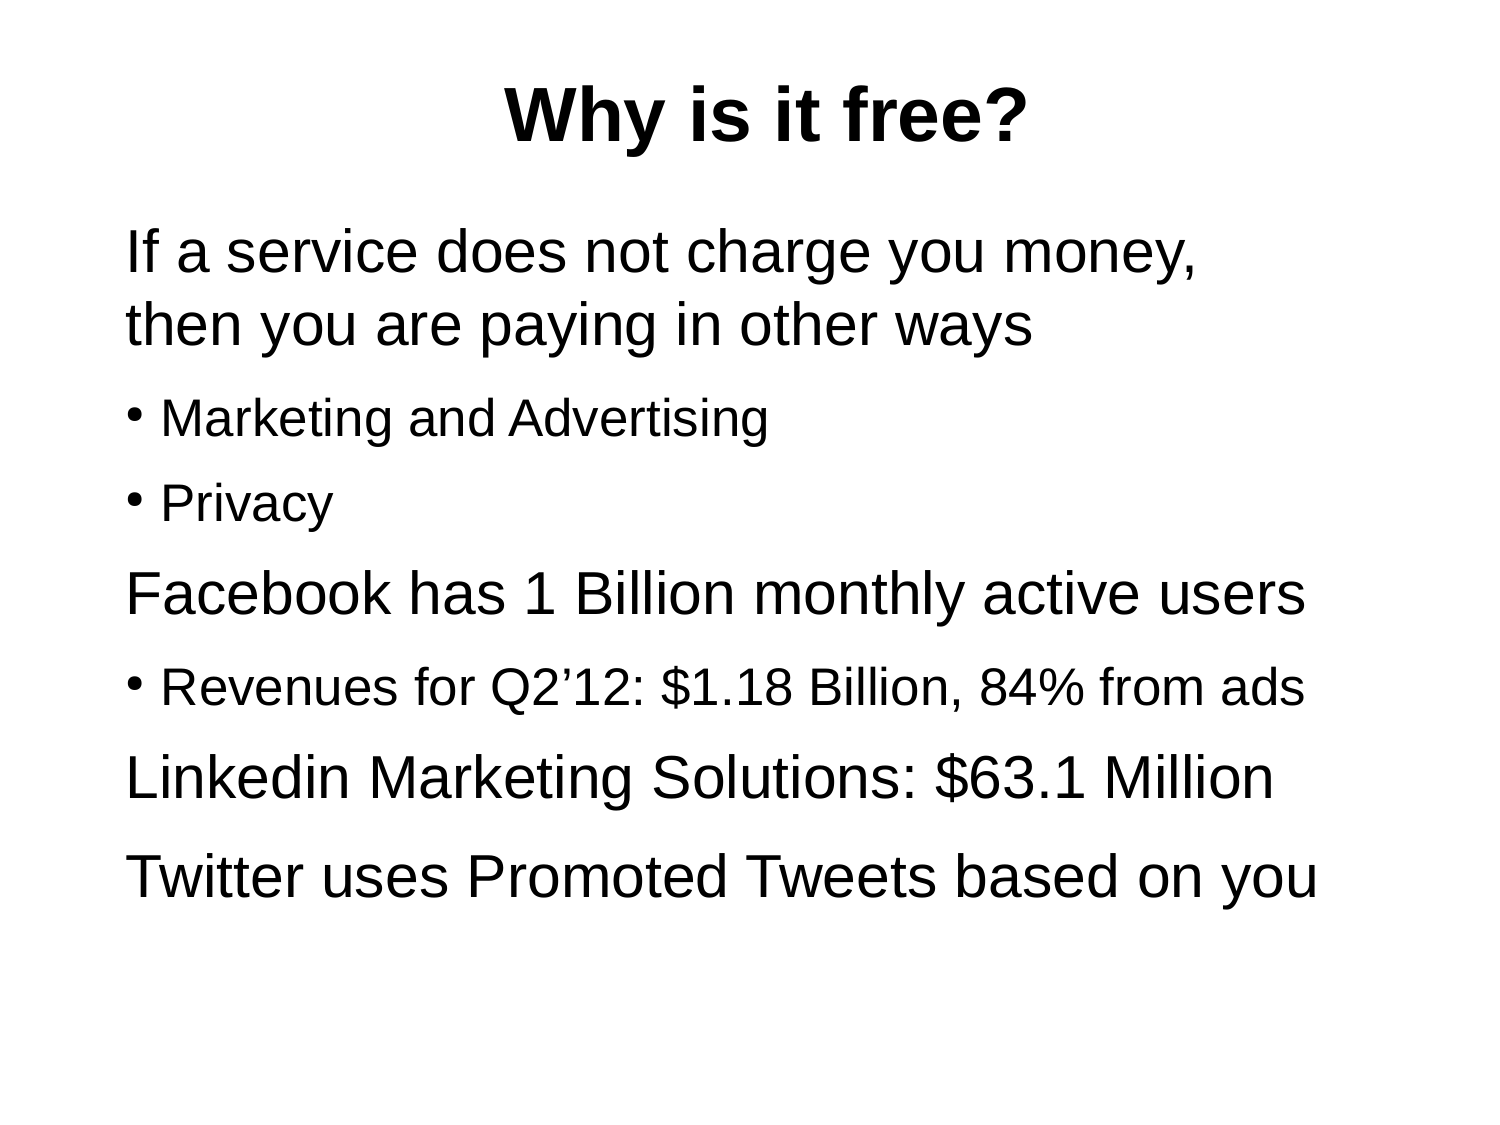

# Why is it free?
If a service does not charge you money,
then you are paying in other ways
Marketing and Advertising
Privacy
Facebook has 1 Billion monthly active users
Revenues for Q2’12: $1.18 Billion, 84% from ads
Linkedin Marketing Solutions: $63.1 Million
Twitter uses Promoted Tweets based on you